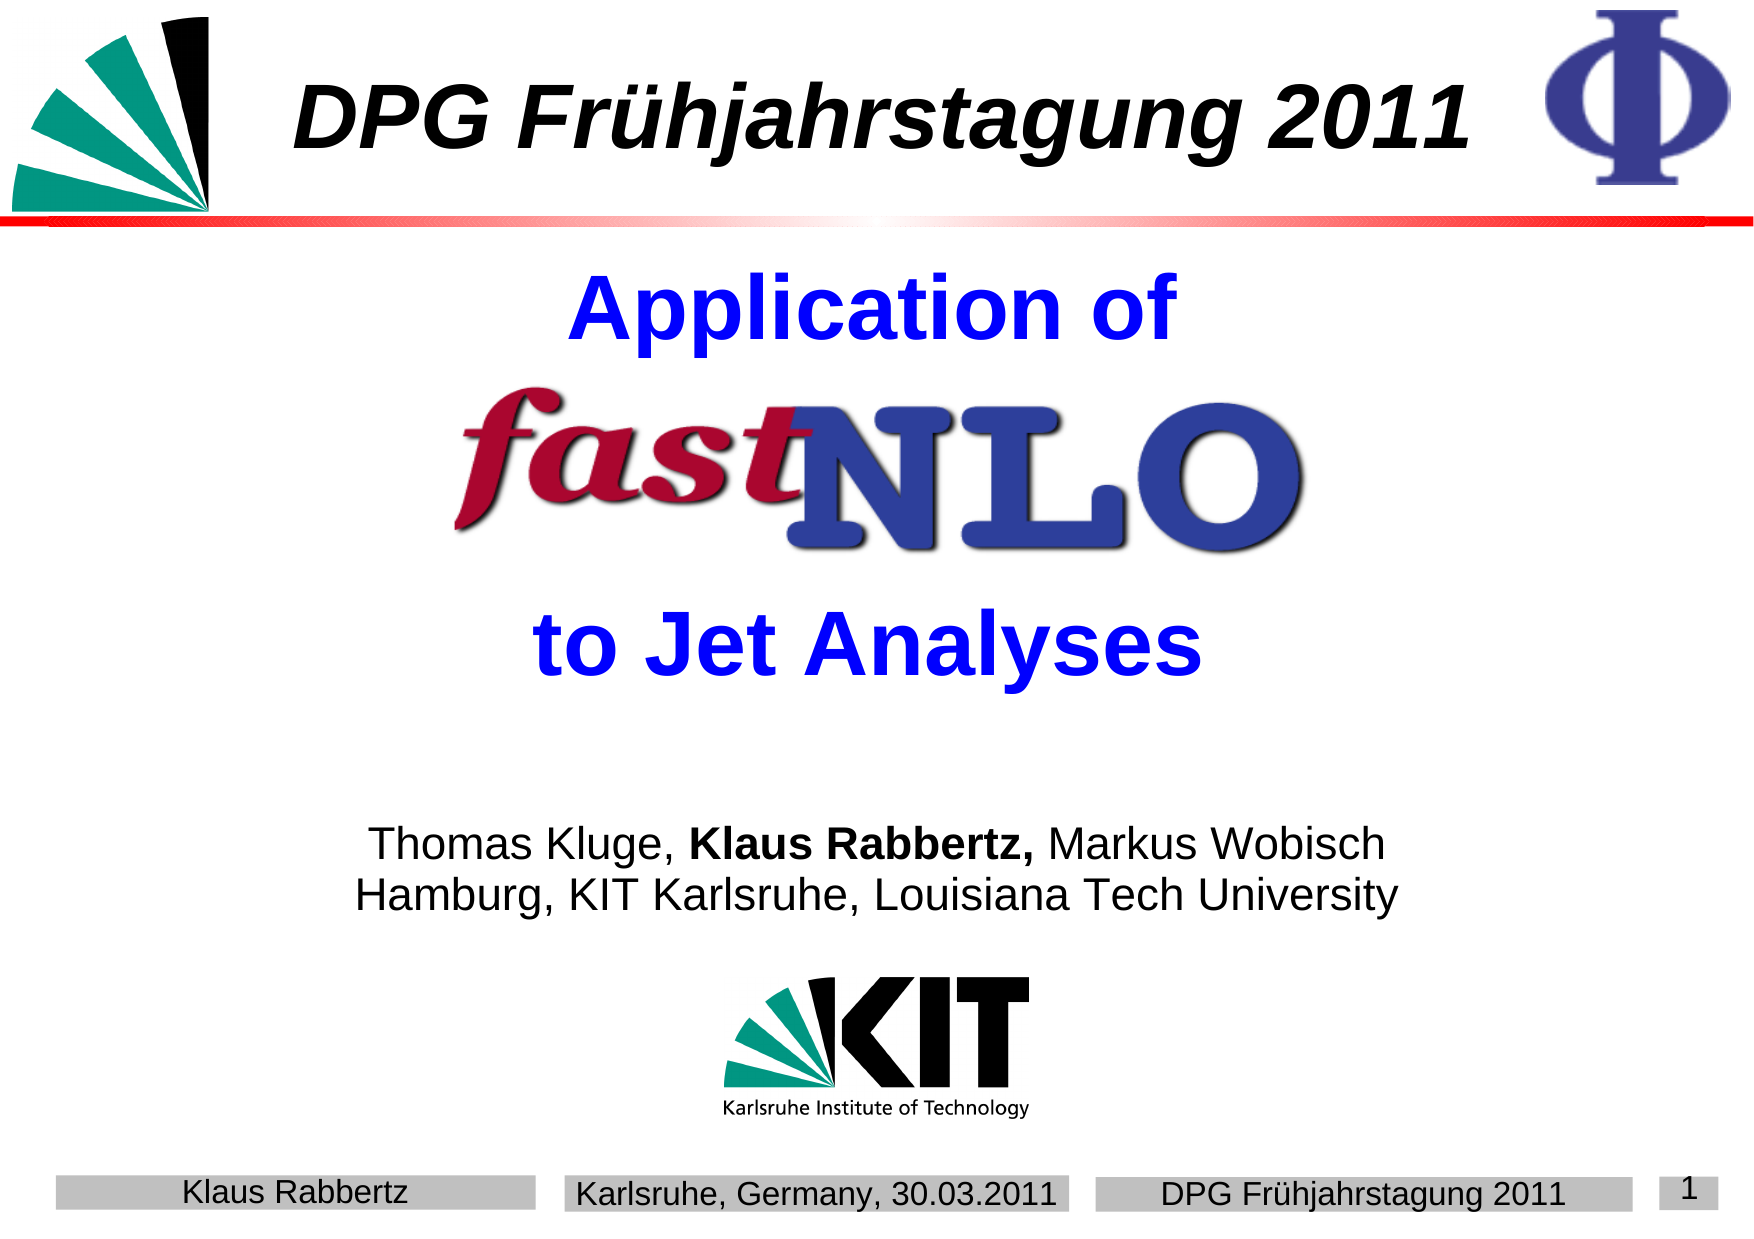

# DPG Frühjahrstagung 2011
Application of
to Jet Analyses
Thomas Kluge, Klaus Rabbertz, Markus Wobisch
Hamburg, KIT Karlsruhe, Louisiana Tech University